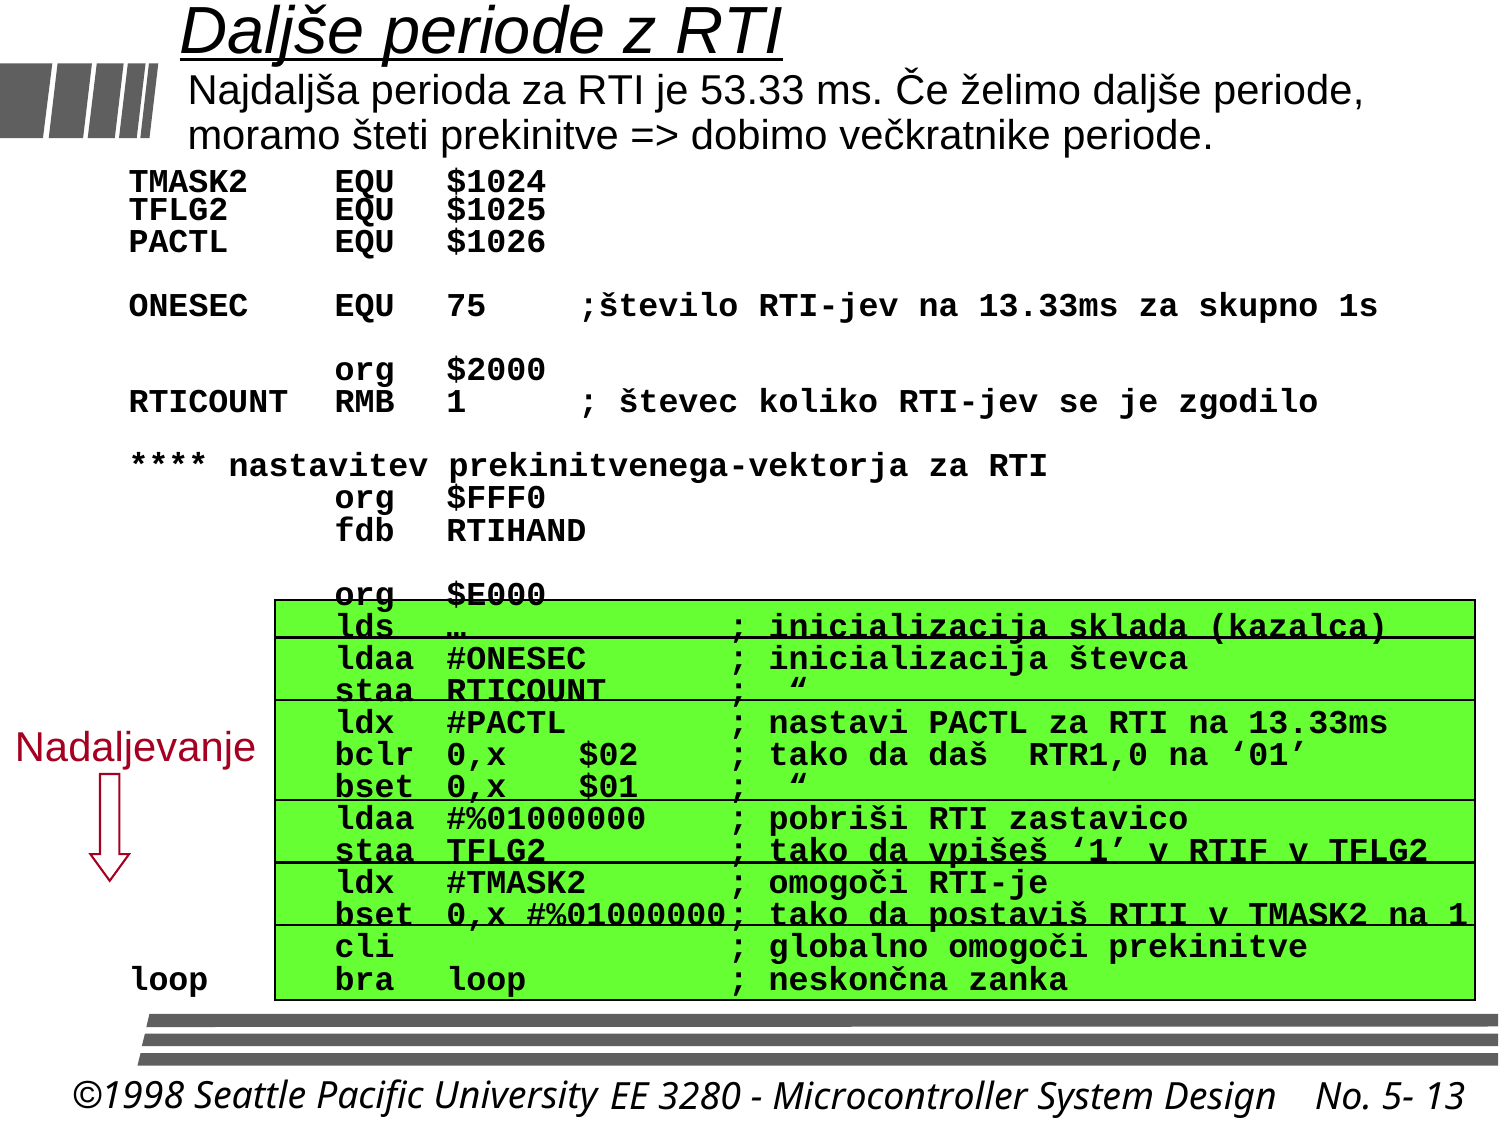

# Daljše periode z RTI
Najdaljša perioda za RTI je 53.33 ms. Če želimo daljše periode,
moramo šteti prekinitve => dobimo večkratnike periode.
TMASK2	EQU	$1024
TFLG2	EQU	$1025
PACTL	EQU	$1026
ONESEC	EQU	75	;število RTI-jev na 13.33ms za skupno 1s
	org	$2000
RTICOUNT	RMB	1	; števec koliko RTI-jev se je zgodilo
**** nastavitev prekinitvenega-vektorja za RTI
	org	$FFF0
	fdb	RTIHAND
	org	$E000
	lds	…		; inicializacija sklada (kazalca)
	ldaa	#ONESEC	; inicializacija števca
	staa	RTICOUNT	; “
	ldx	#PACTL		; nastavi PACTL za RTI na 13.33ms
	bclr	0,x	$02	; tako da daš RTR1,0 na ‘01’
	bset	0,x	$01	; “
	ldaa	#%01000000	; pobriši RTI zastavico
	staa	TFLG2		; tako da vpišeš ‘1’ v RTIF v TFLG2
	ldx	#TMASK2	; omogoči RTI-je
	bset	0,x #%01000000	; tako da postaviš RTII v TMASK2 na 1
	cli			; globalno omogoči prekinitve
loop	bra	loop		; neskončna zanka
Nadaljevanje